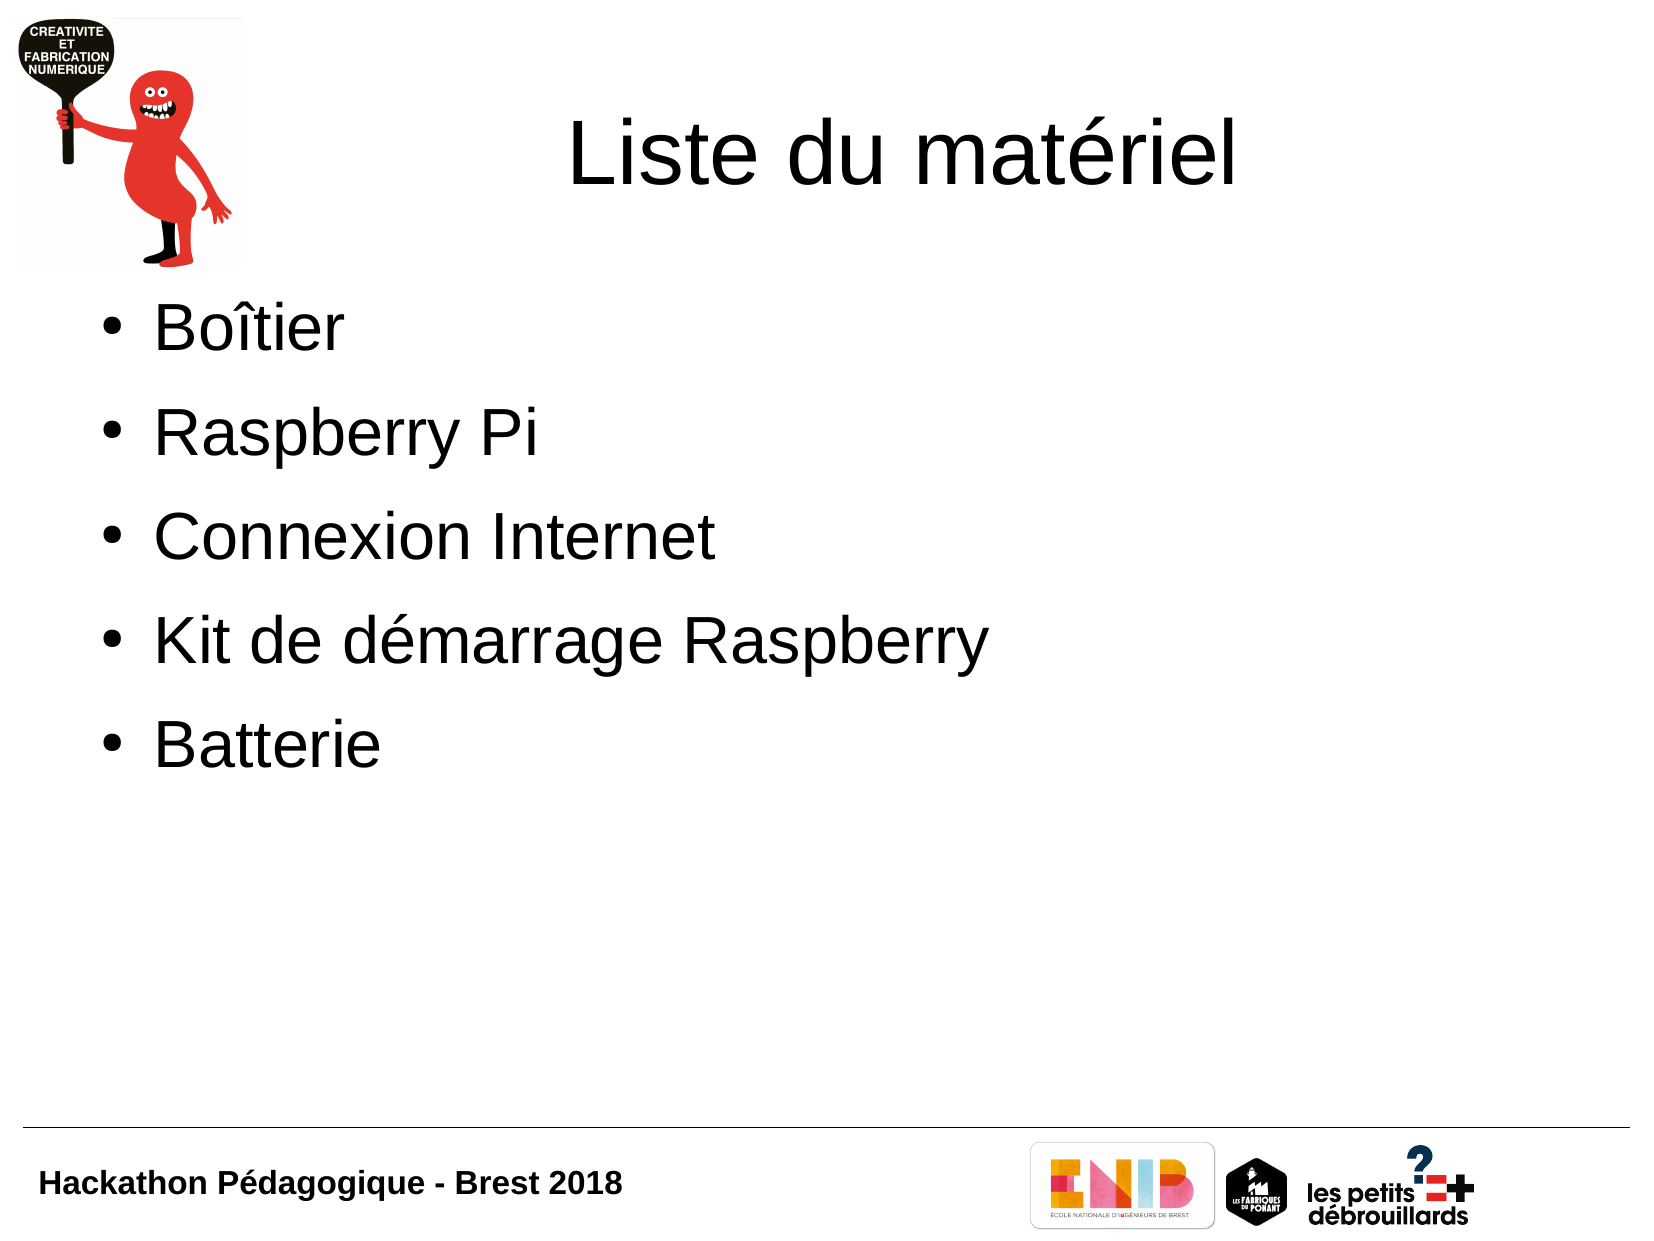

# Liste du matériel
Boîtier
Raspberry Pi
Connexion Internet
Kit de démarrage Raspberry
Batterie
Hackathon Pédagogique - Brest 2018